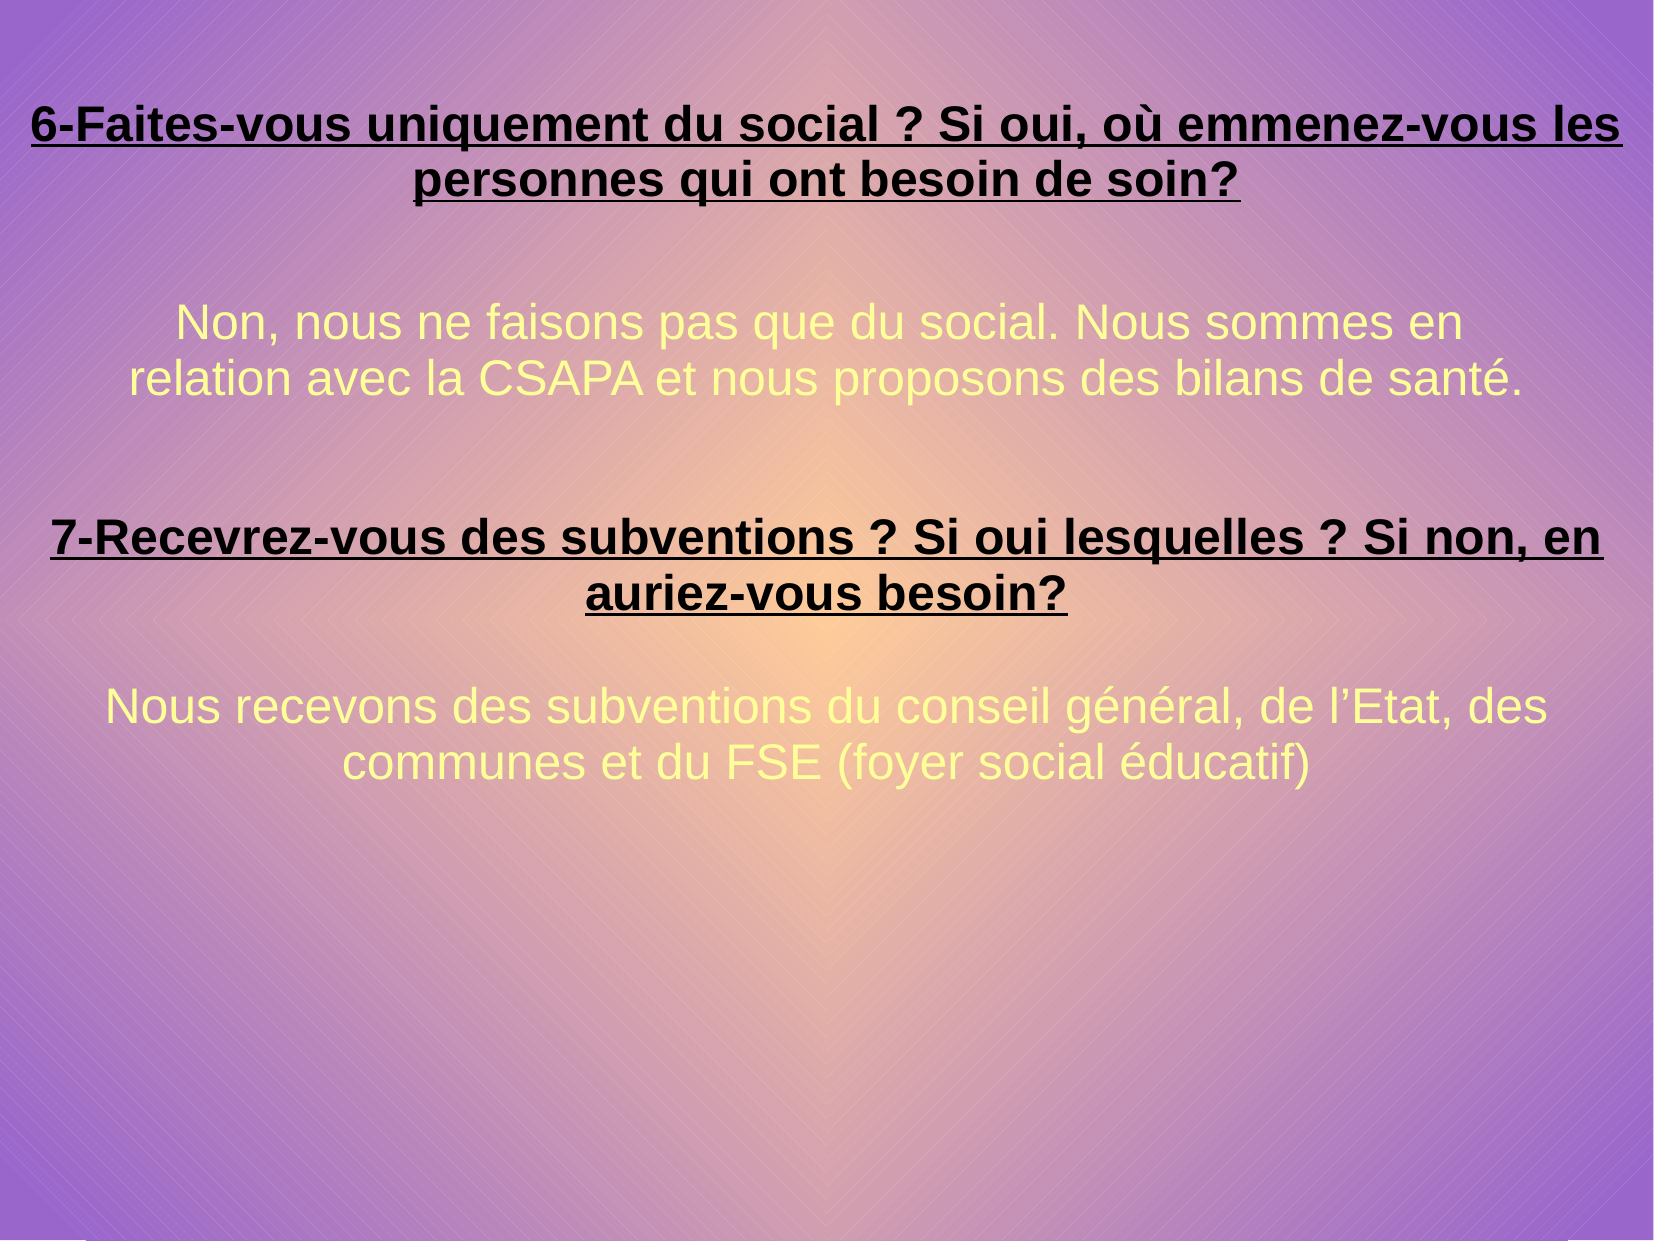

6-Faites-vous uniquement du social ? Si oui, où emmenez-vous les personnes qui ont besoin de soin?
Non, nous ne faisons pas que du social. Nous sommes en
relation avec la CSAPA et nous proposons des bilans de santé.
7-Recevrez-vous des subventions ? Si oui lesquelles ? Si non, en auriez-vous besoin?
Nous recevons des subventions du conseil général, de l’Etat, des communes et du FSE (foyer social éducatif)